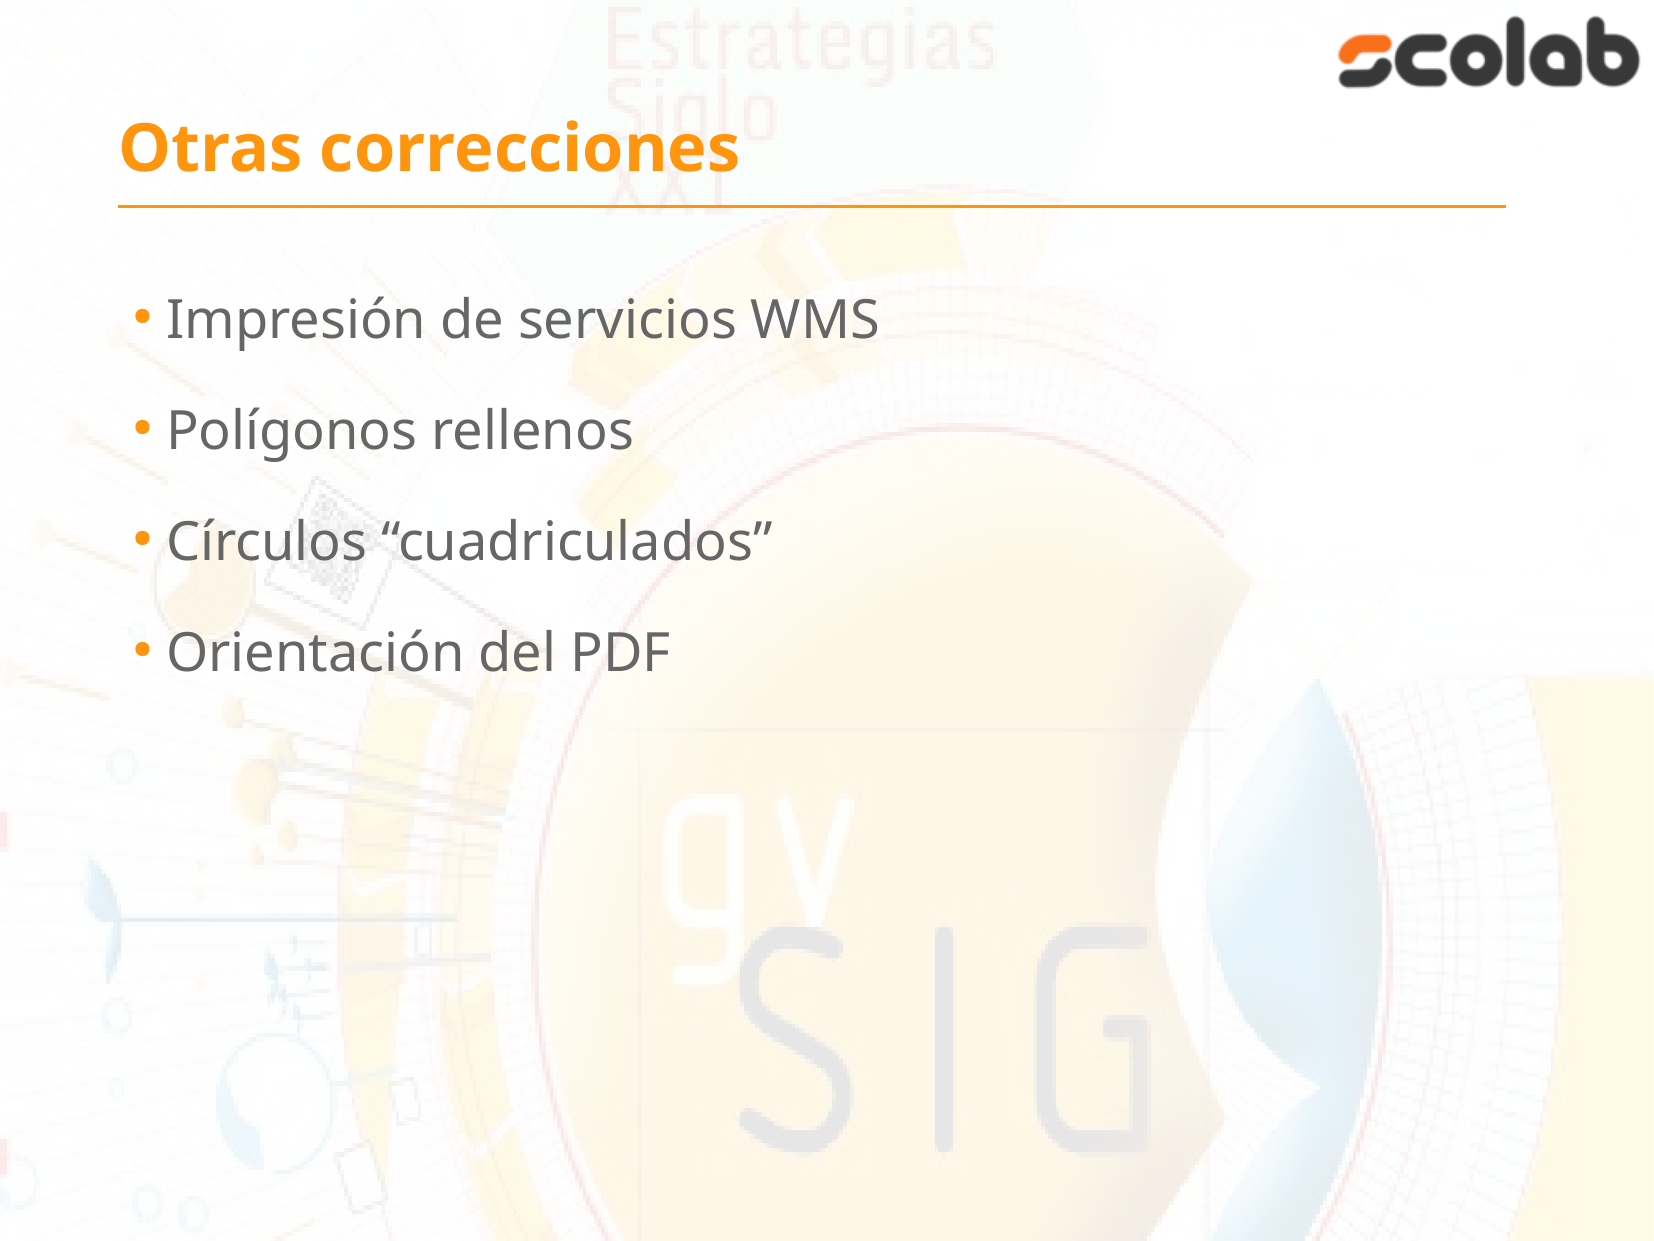

# Otras correcciones
 Impresión de servicios WMS
 Polígonos rellenos
 Círculos “cuadriculados”
 Orientación del PDF